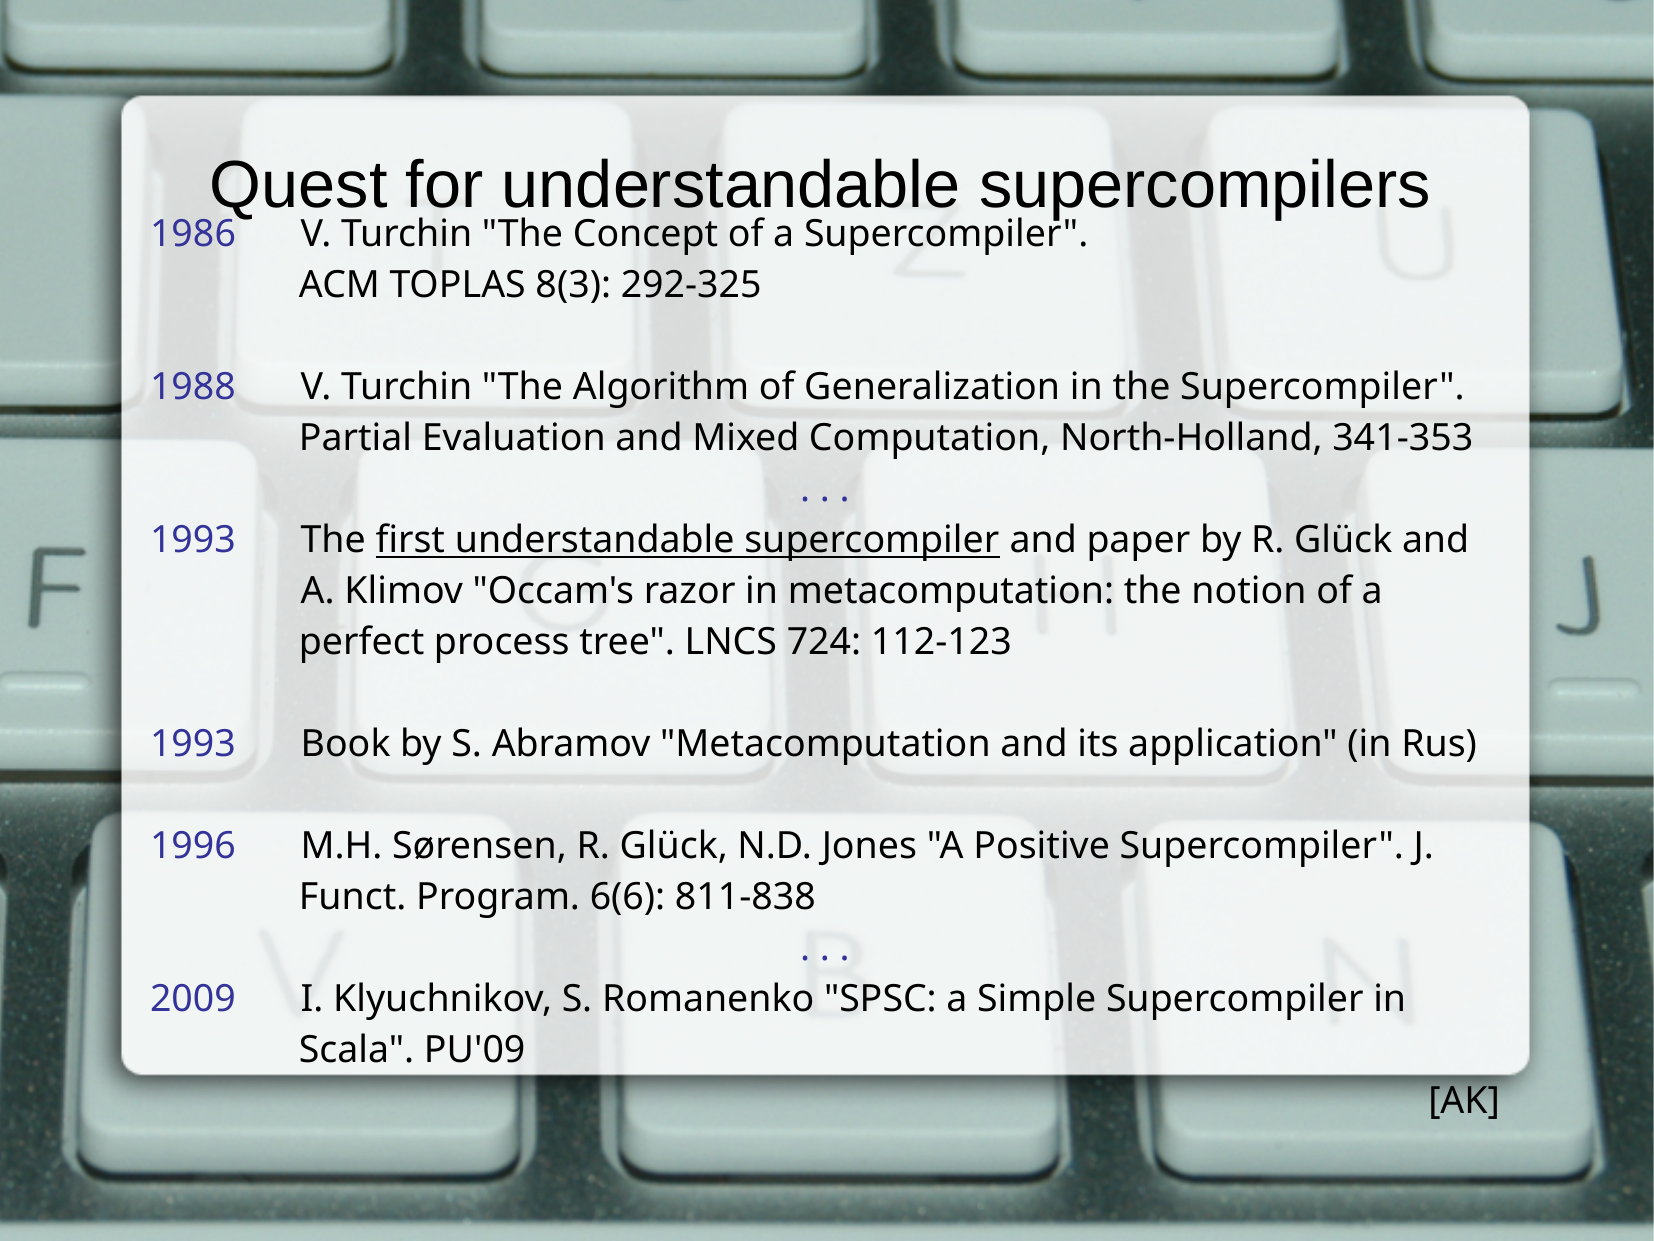

# Quest for understandable supercompilers
1986	V. Turchin "The Concept of a Supercompiler".
ACM TOPLAS 8(3): 292-325
1988	V. Turchin "The Algorithm of Generalization in the Supercompiler". Partial Evaluation and Mixed Computation, North-Holland, 341-353
. . .
1993	The first understandable supercompiler and paper by R. Glück and
	A. Klimov "Occam's razor in metacomputation: the notion of a perfect process tree". LNCS 724: 112-123
1993	Book by S. Abramov "Metacomputation and its application" (in Rus)
1996	M.H. Sørensen, R. Glück, N.D. Jones "A Positive Supercompiler". J. Funct. Program. 6(6): 811-838
. . .
2009	I. Klyuchnikov, S. Romanenko "SPSC: a Simple Supercompiler in Scala". PU'09
[AK]